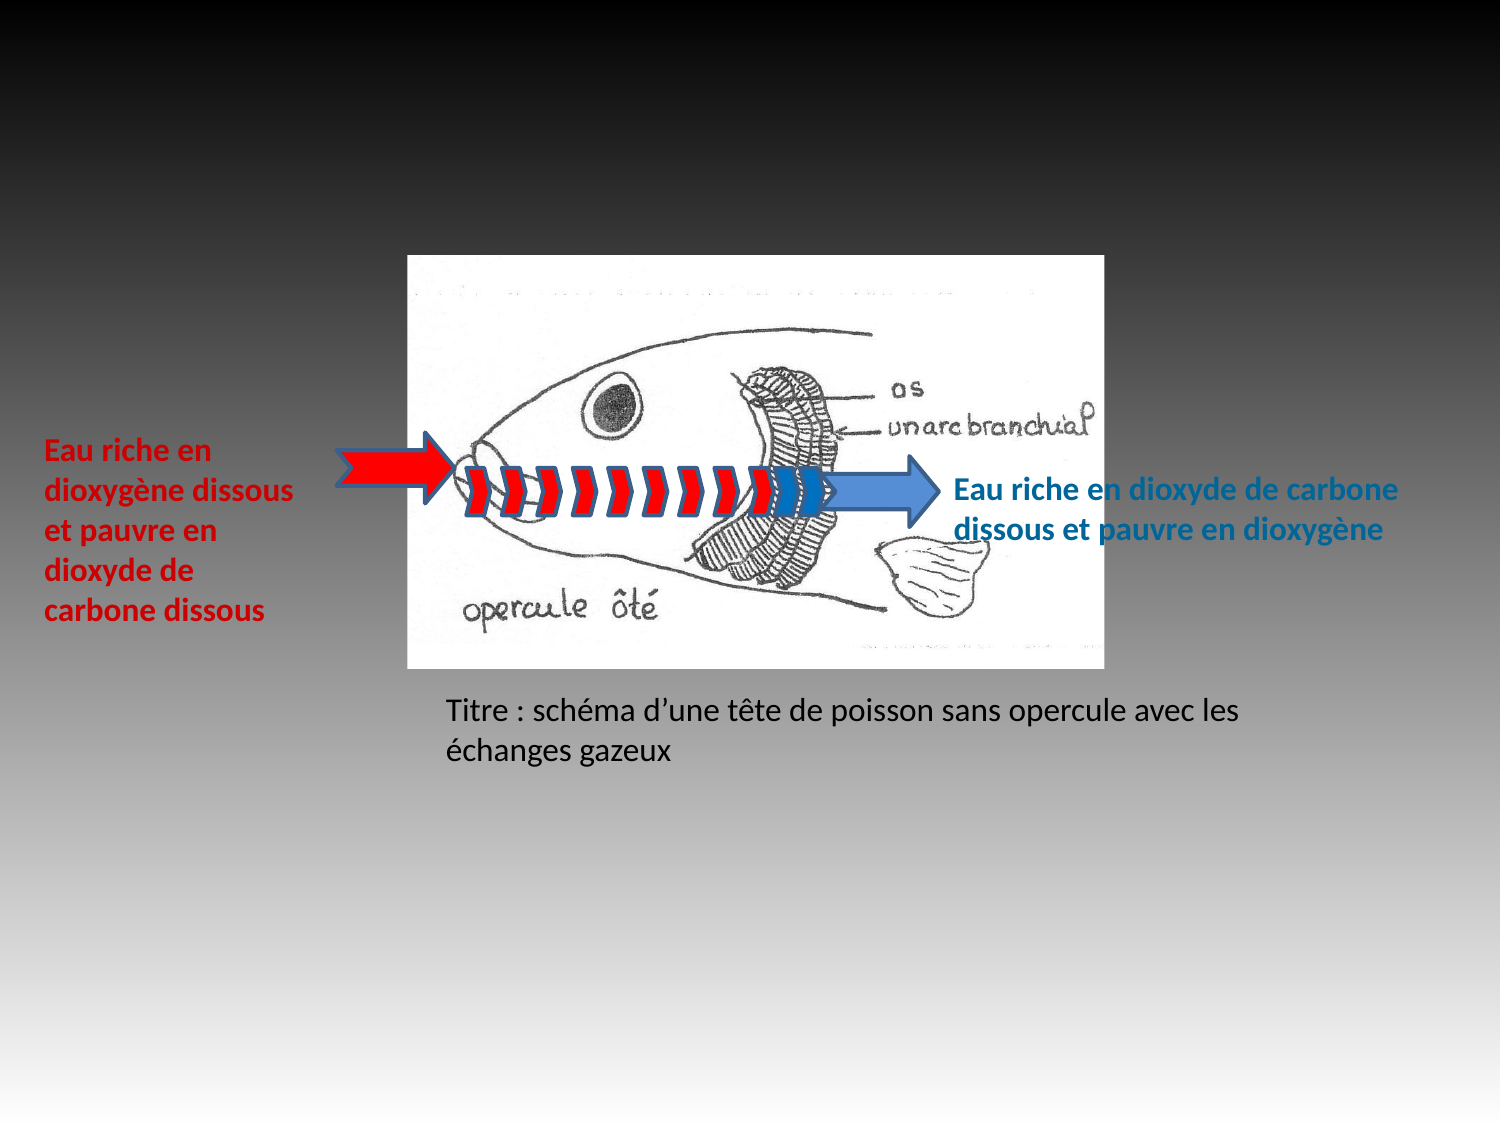

Eau riche en dioxygène dissous et pauvre en dioxyde de carbone dissous
Eau riche en dioxyde de carbone dissous et pauvre en dioxygène
Titre : schéma d’une tête de poisson sans opercule avec les échanges gazeux